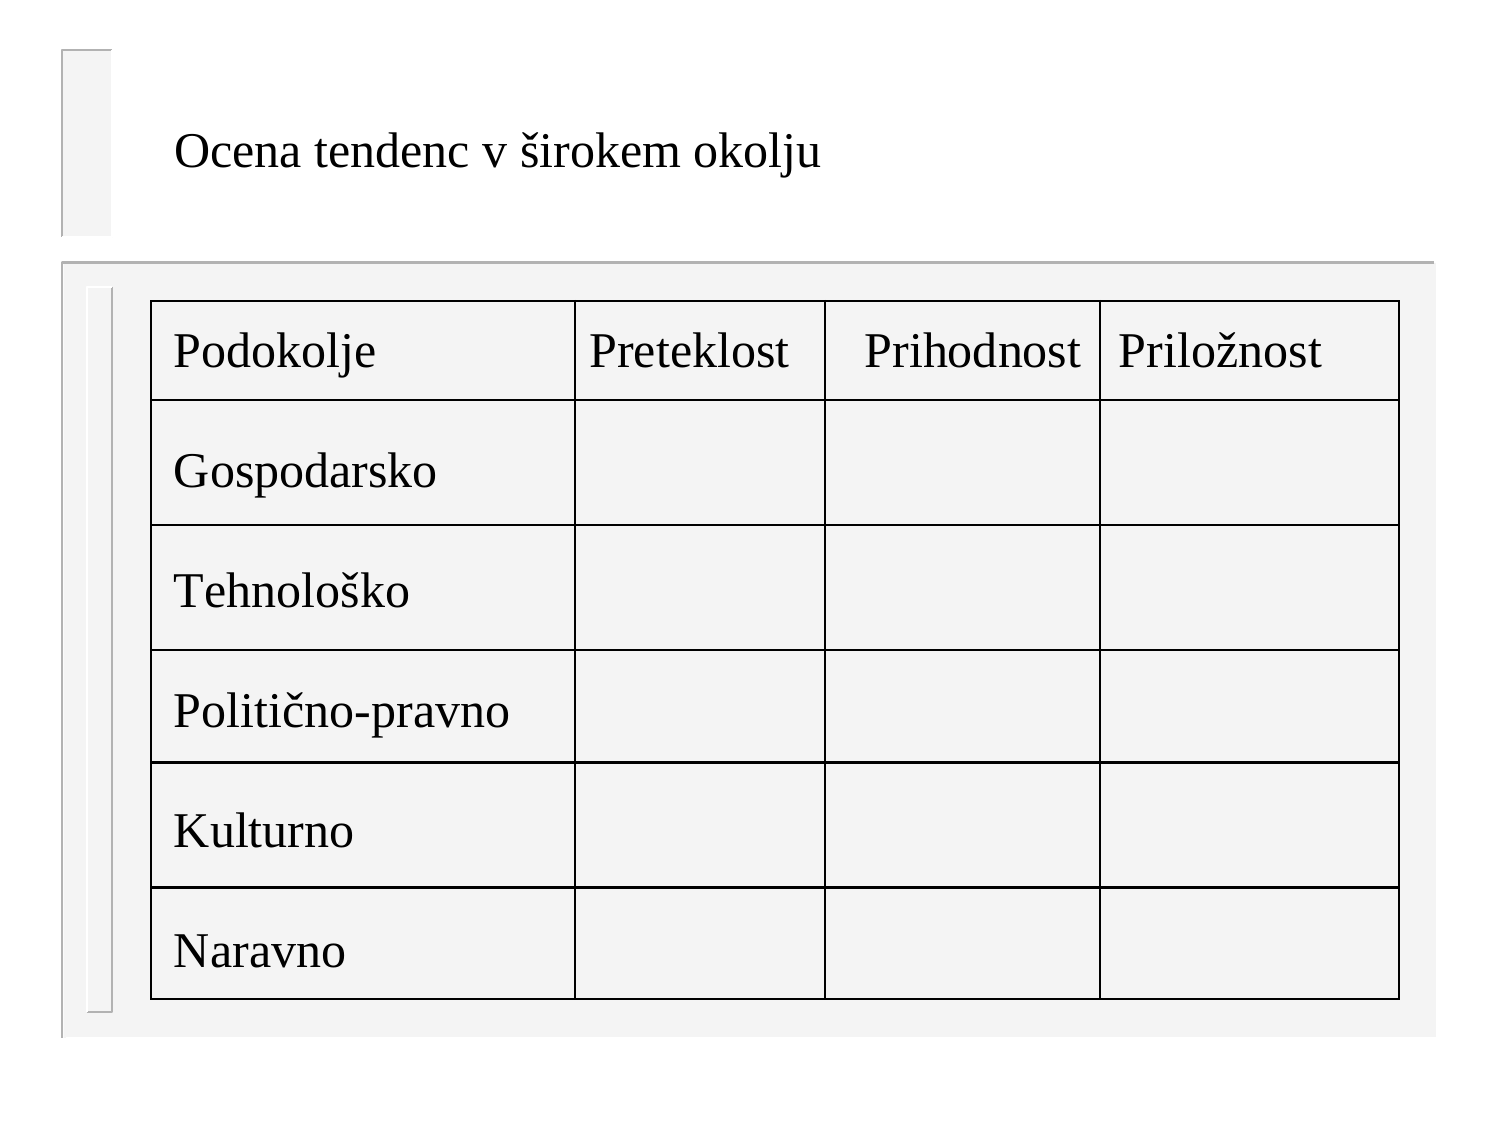

Ocena tendenc v širokem okolju
Podokolje Preteklost Prihodnost Priložnost
Gospodarsko
Tehnološko
Politično-pravno
Kulturno
Naravno